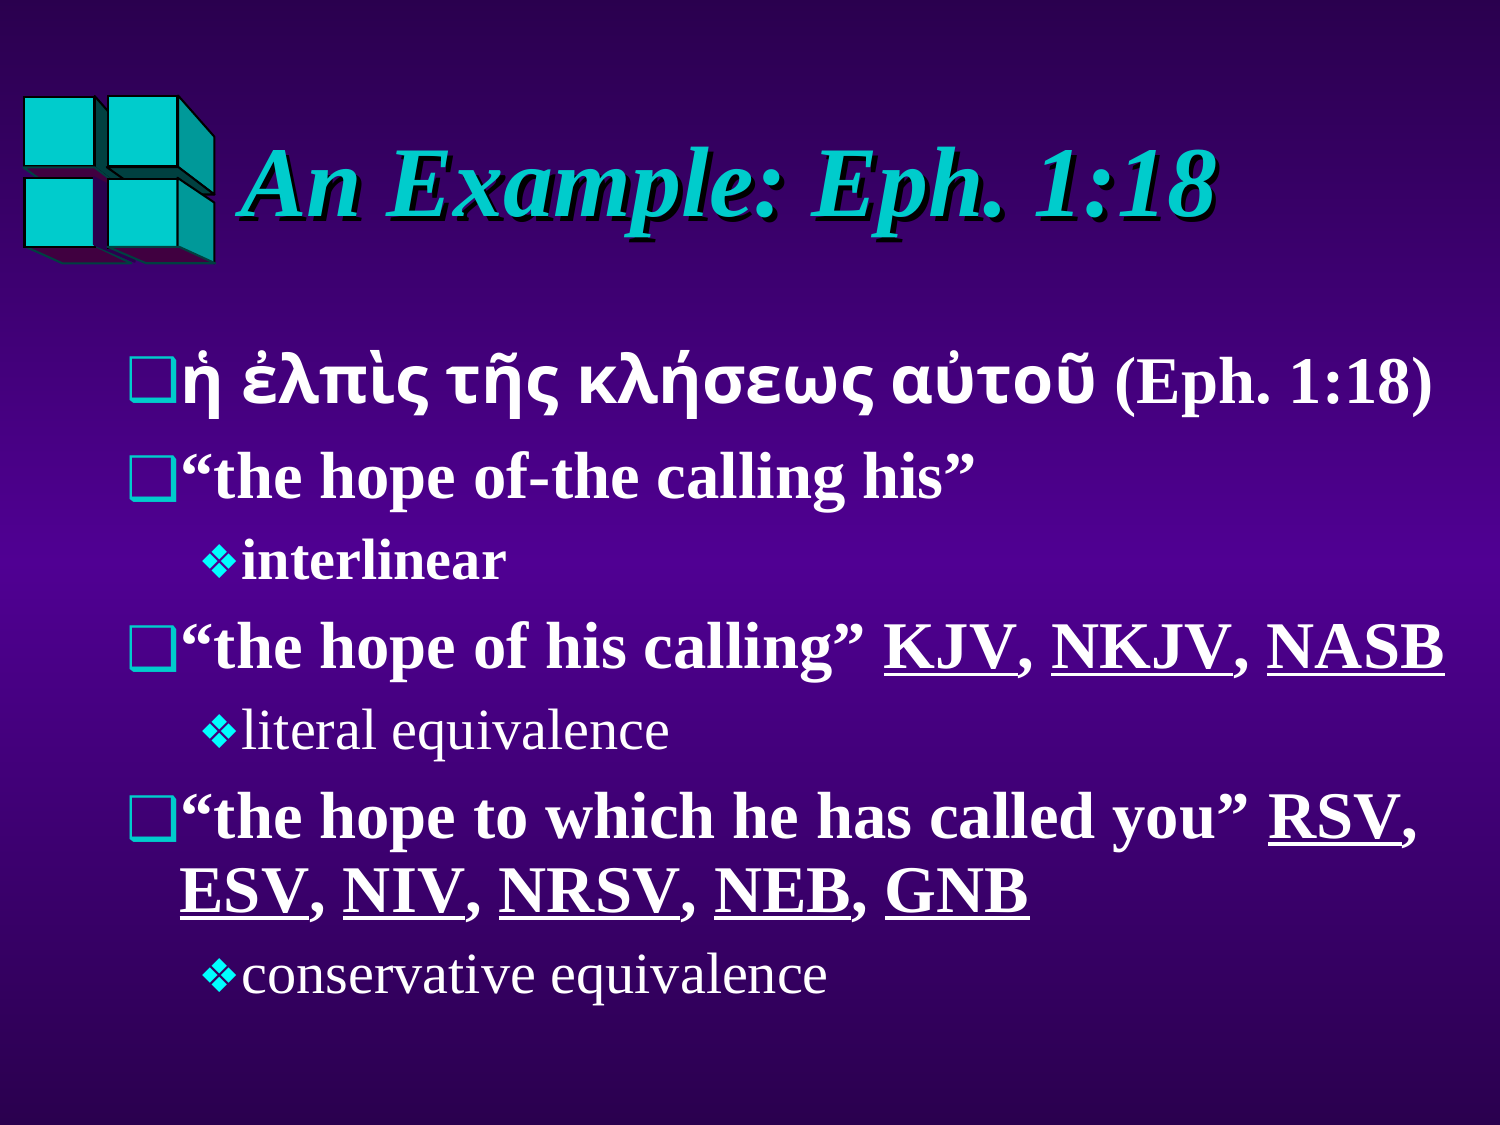

# An Example: Eph. 1:18
ἡ ἐλπὶς τῆς κλήσεως αὐτοῦ (Eph. 1:18)
“the hope of-the calling his”
interlinear
“the hope of his calling” KJV, NKJV, NASB
literal equivalence
“the hope to which he has called you” RSV, ESV, NIV, NRSV, NEB, GNB
conservative equivalence